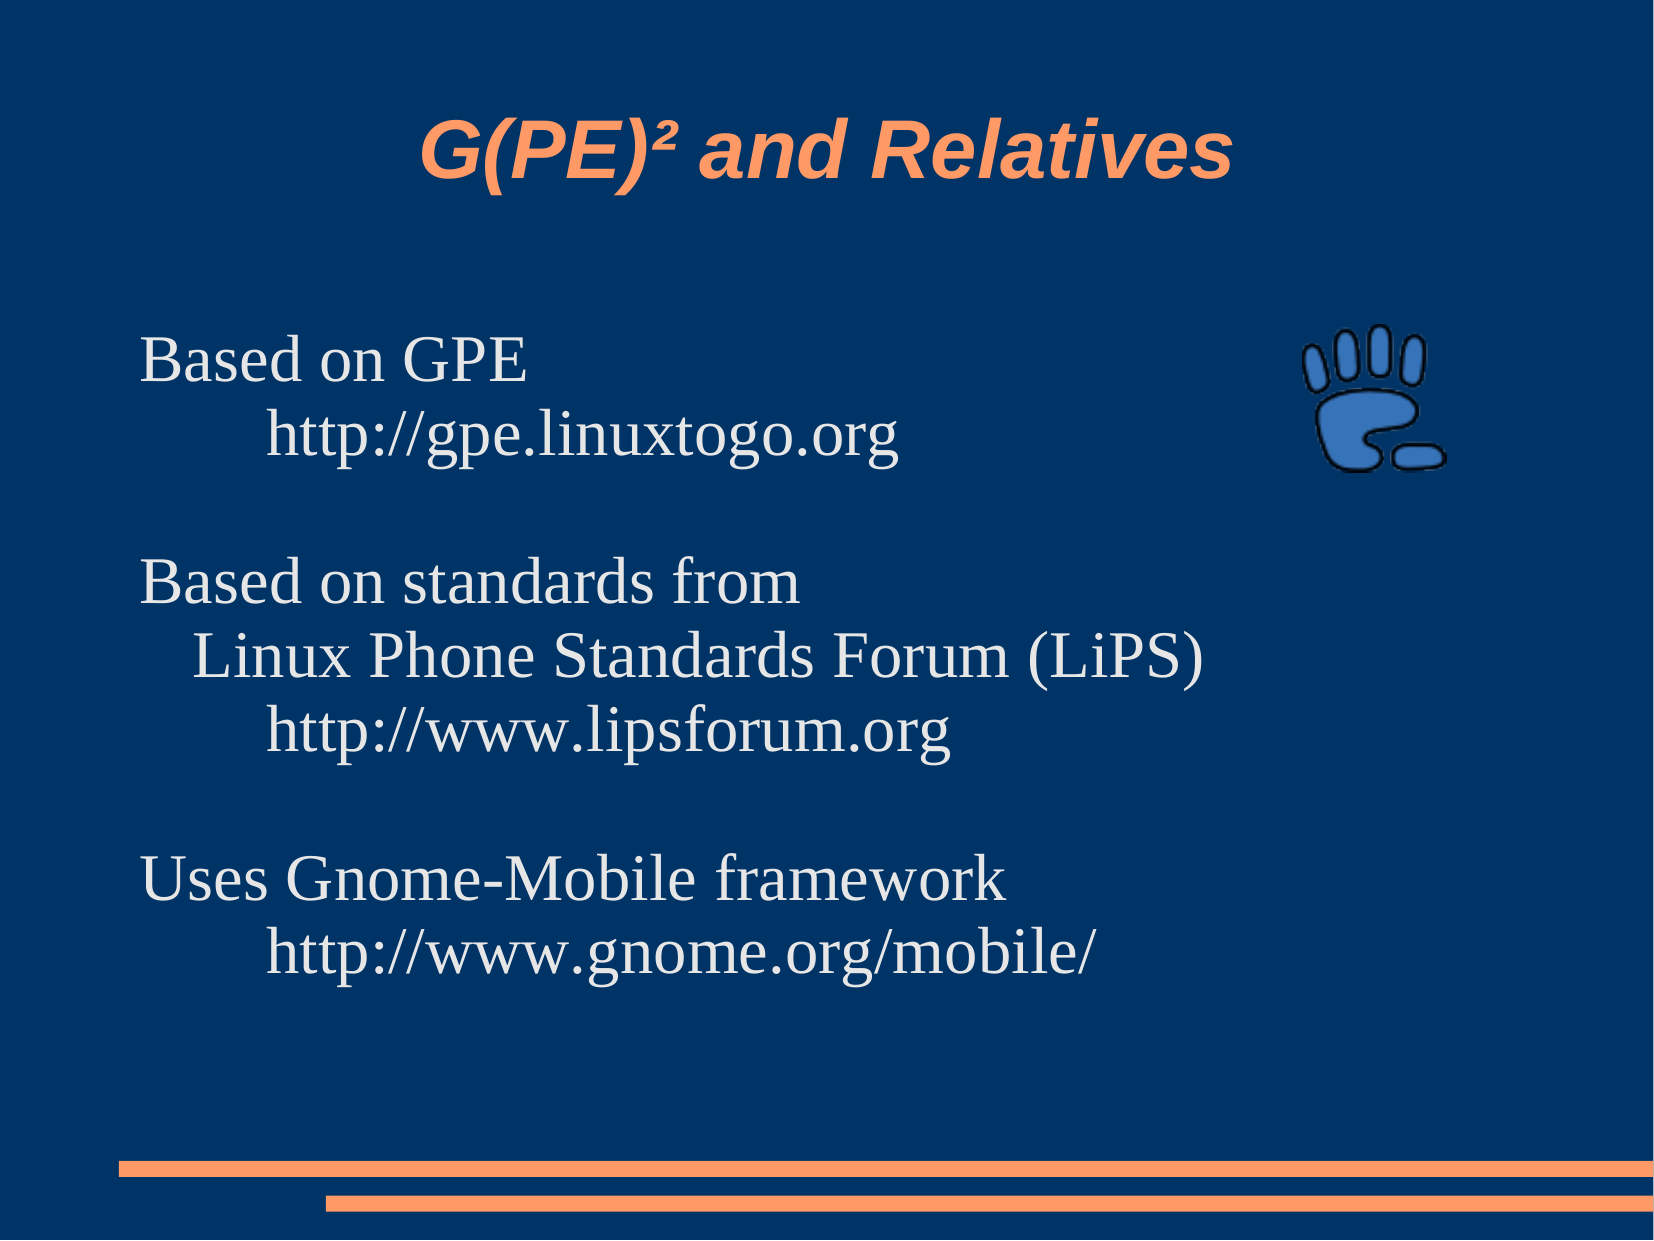

# G(PE)² and Relatives
Based on GPE
	http://gpe.linuxtogo.org
Based on standards from
Linux Phone Standards Forum (LiPS)
	http://www.lipsforum.org
Uses Gnome-Mobile framework
	http://www.gnome.org/mobile/